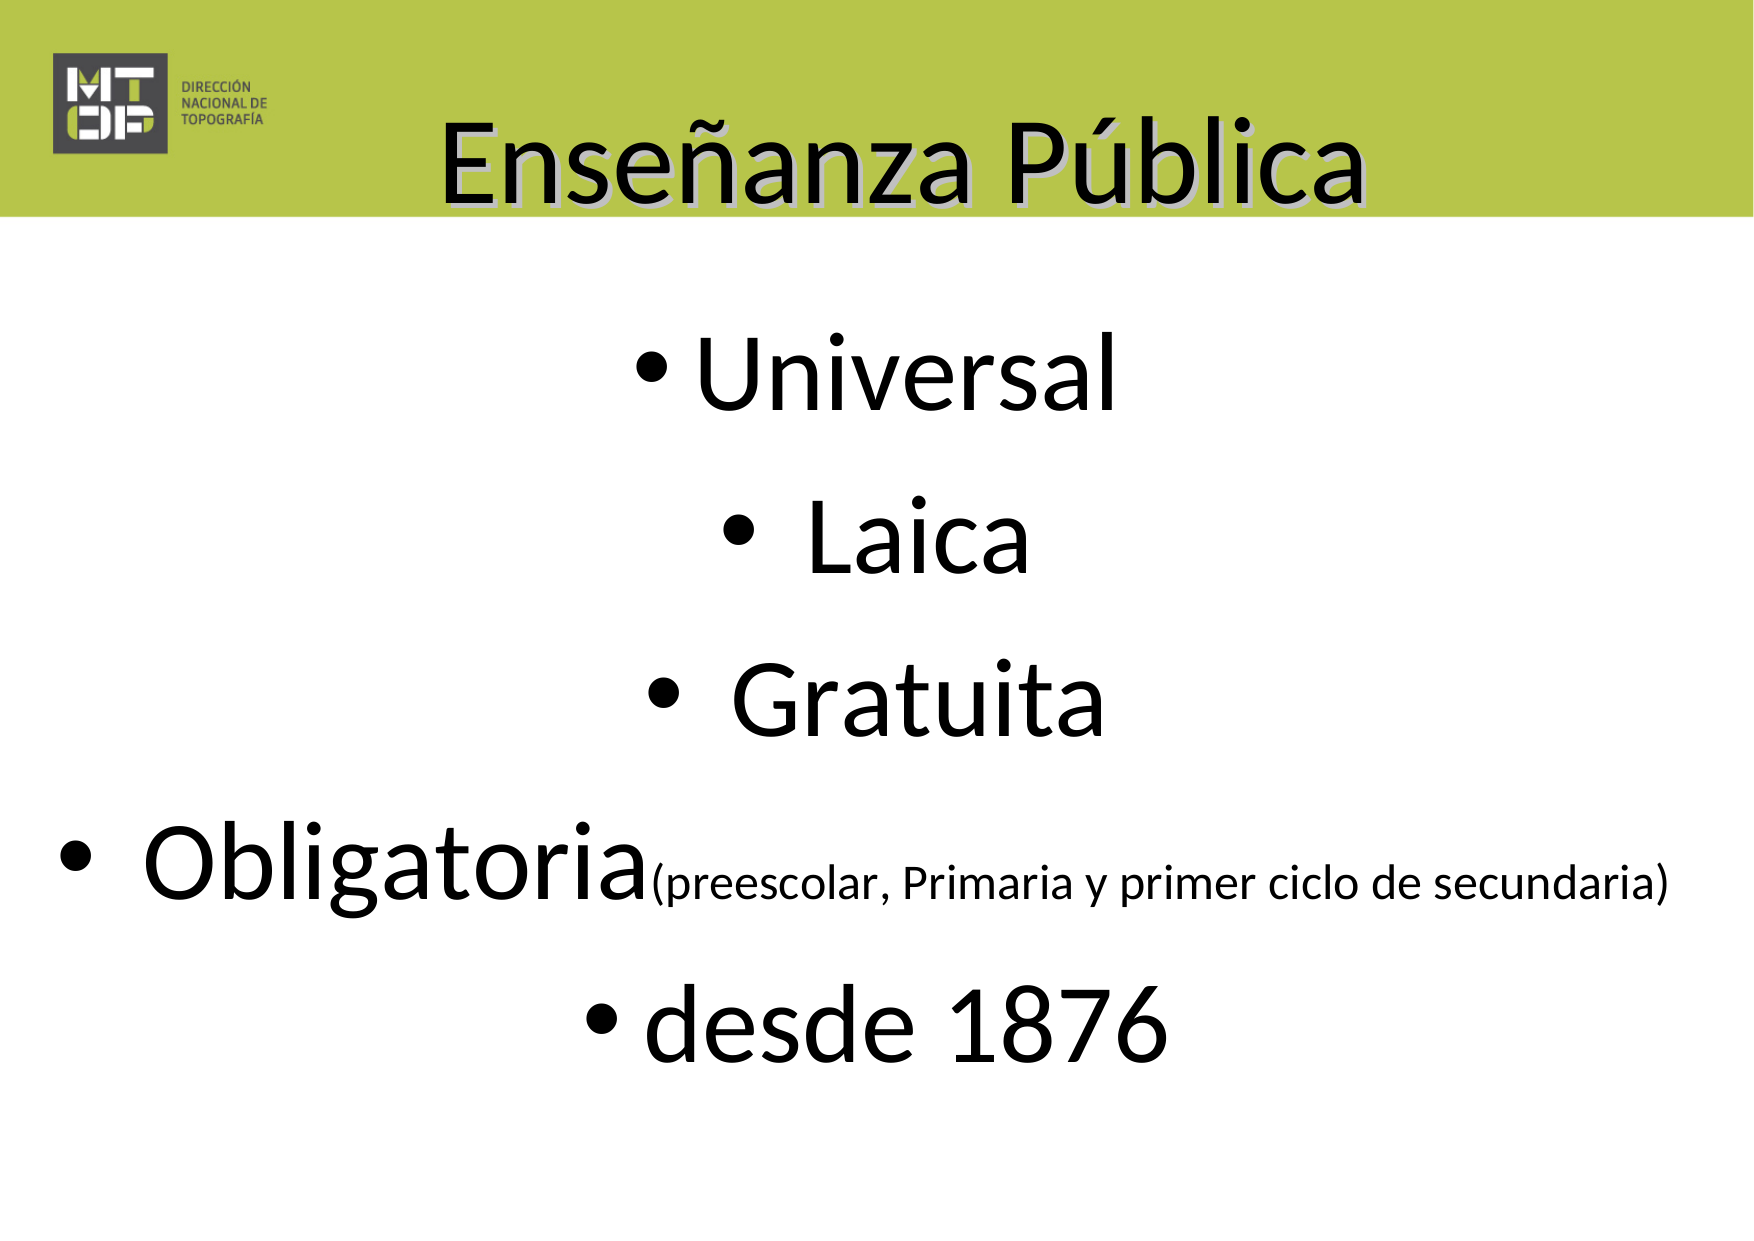

Enseñanza Pública
Universal
 Laica
 Gratuita
 Obligatoria(preescolar, Primaria y primer ciclo de secundaria)
desde 1876